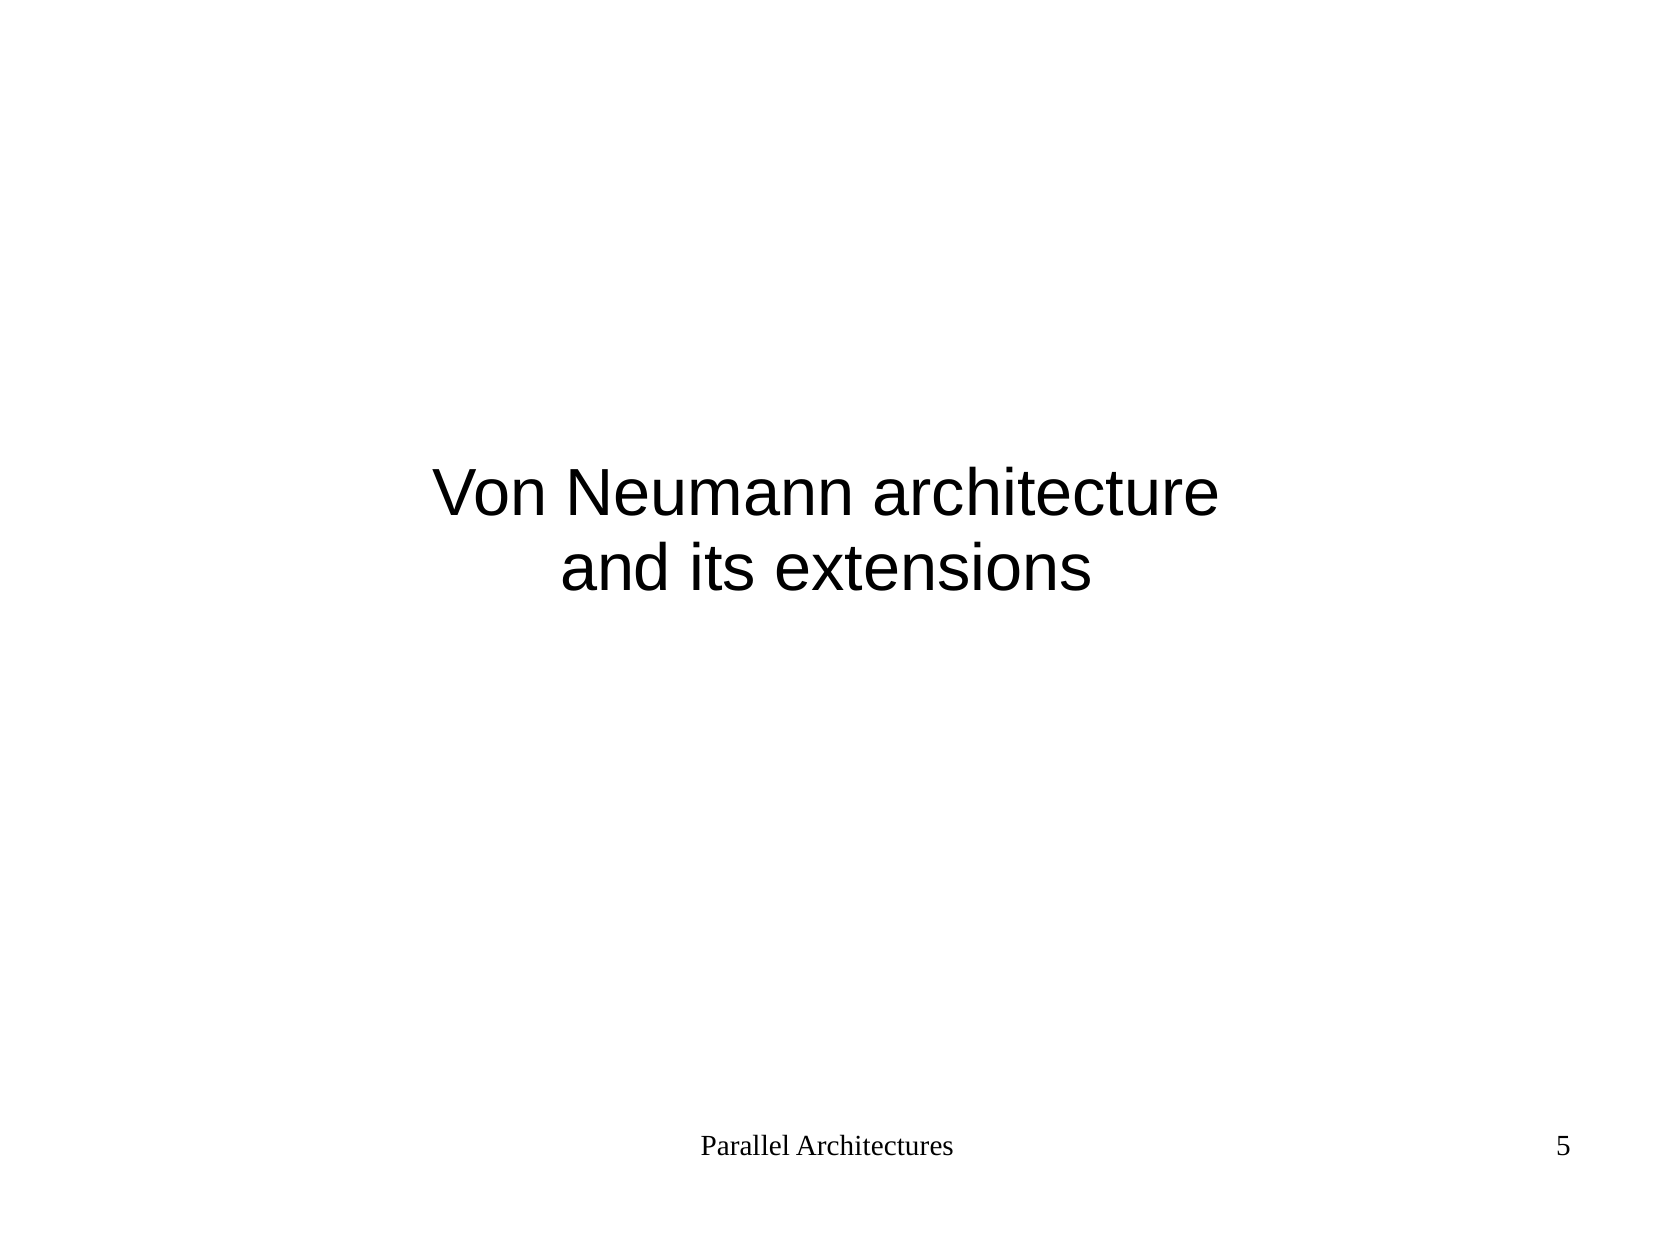

# Von Neumann architecture
and its extensions
Parallel Architectures
5